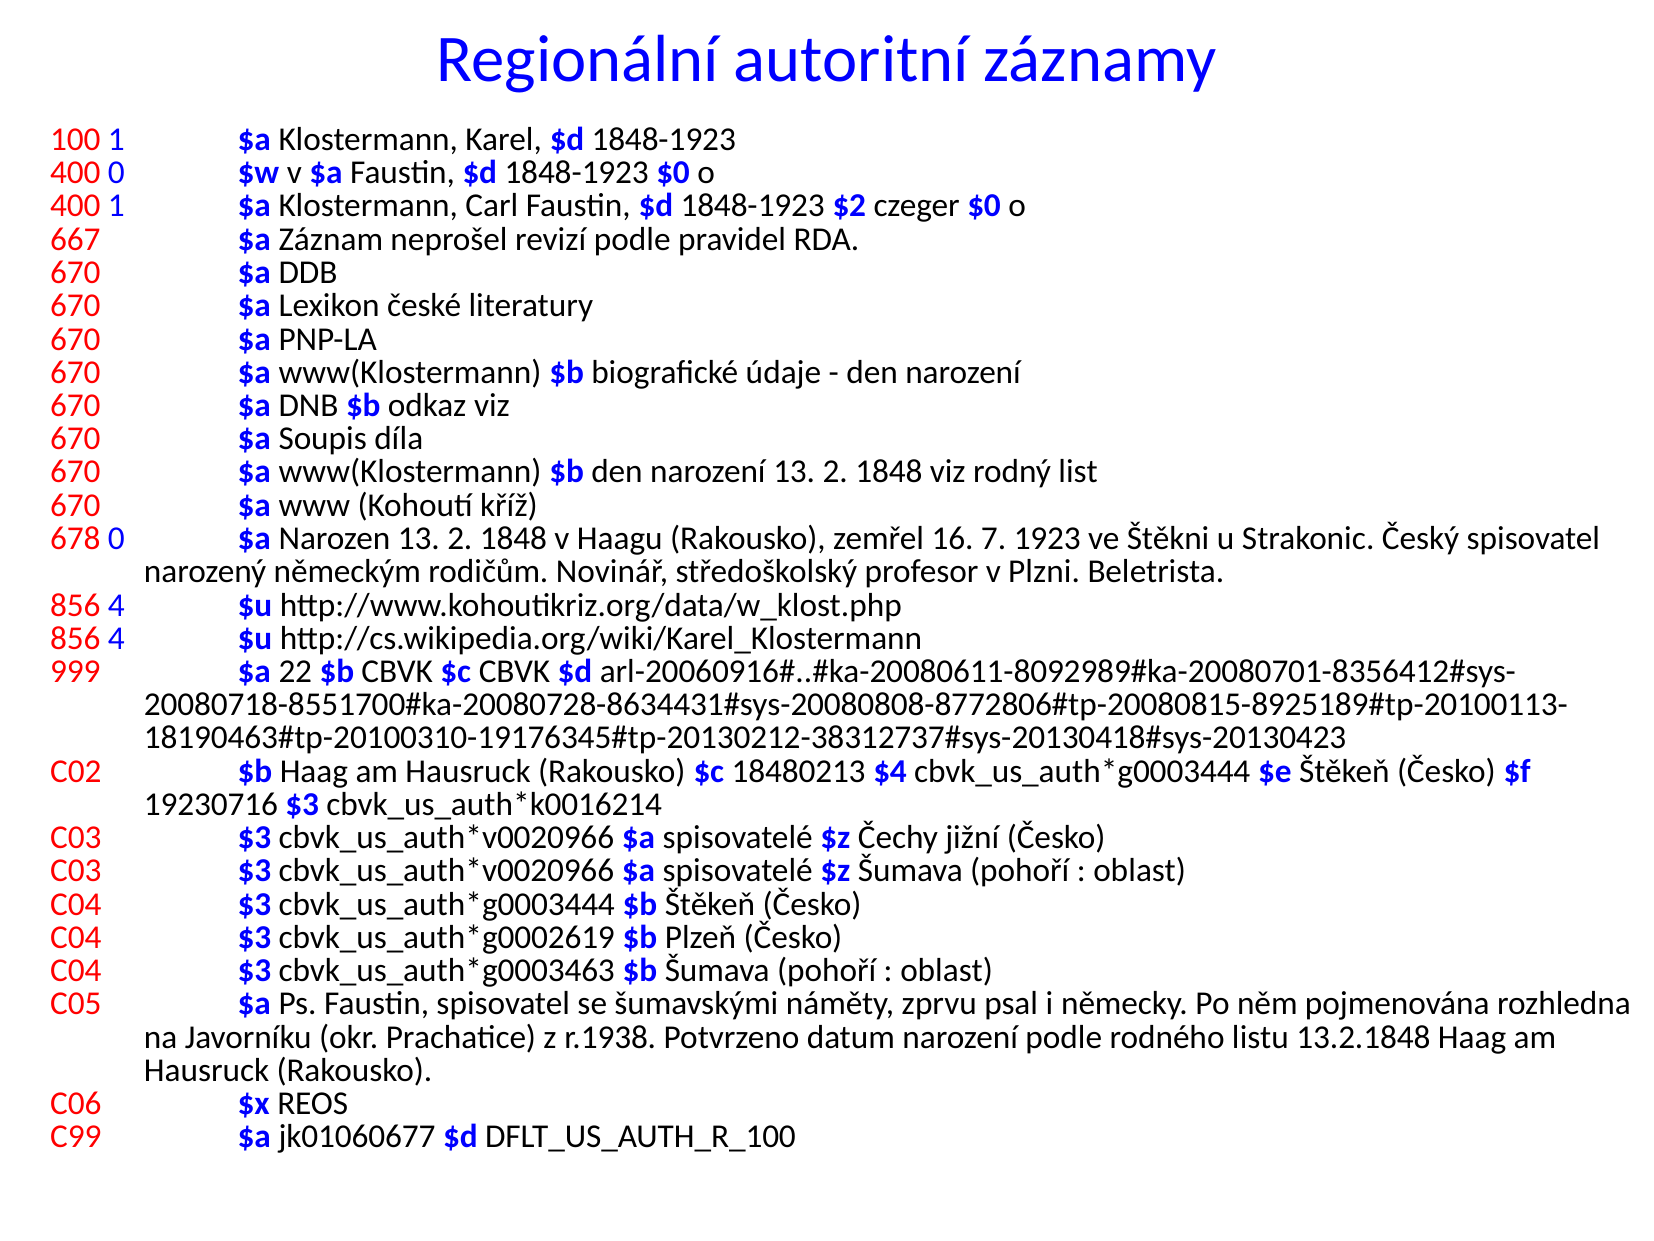

# Regionální autoritní záznamy
100 1 	$a Klostermann, Karel, $d 1848-1923
400 0 	$w v $a Faustin, $d 1848-1923 $0 o
400 1 	$a Klostermann, Carl Faustin, $d 1848-1923 $2 czeger $0 o
667 	$a Záznam neprošel revizí podle pravidel RDA.
670 	$a DDB
670 	$a Lexikon české literatury
670 	$a PNP-LA
670 	$a www(Klostermann) $b biografické údaje - den narození
670 	$a DNB $b odkaz viz
670 	$a Soupis díla
670 	$a www(Klostermann) $b den narození 13. 2. 1848 viz rodný list
670 	$a www (Kohoutí kříž)
678 0 	$a Narozen 13. 2. 1848 v Haagu (Rakousko), zemřel 16. 7. 1923 ve Štěkni u Strakonic. Český spisovatel narozený německým rodičům. Novinář, středoškolský profesor v Plzni. Beletrista.
856 4 	$u http://www.kohoutikriz.org/data/w_klost.php
856 4 	$u http://cs.wikipedia.org/wiki/Karel_Klostermann
999 	$a 22 $b CBVK $c CBVK $d arl-20060916#..#ka-20080611-8092989#ka-20080701-8356412#sys-20080718-8551700#ka-20080728-8634431#sys-20080808-8772806#tp-20080815-8925189#tp-20100113-18190463#tp-20100310-19176345#tp-20130212-38312737#sys-20130418#sys-20130423
C02 	$b Haag am Hausruck (Rakousko) $c 18480213 $4 cbvk_us_auth*g0003444 $e Štěkeň (Česko) $f 19230716 $3 cbvk_us_auth*k0016214
C03 	$3 cbvk_us_auth*v0020966 $a spisovatelé $z Čechy jižní (Česko)
C03 	$3 cbvk_us_auth*v0020966 $a spisovatelé $z Šumava (pohoří : oblast)
C04 	$3 cbvk_us_auth*g0003444 $b Štěkeň (Česko)
C04 	$3 cbvk_us_auth*g0002619 $b Plzeň (Česko)
C04 	$3 cbvk_us_auth*g0003463 $b Šumava (pohoří : oblast)
C05 	$a Ps. Faustin, spisovatel se šumavskými náměty, zprvu psal i německy. Po něm pojmenována rozhledna na Javorníku (okr. Prachatice) z r.1938. Potvrzeno datum narození podle rodného listu 13.2.1848 Haag am Hausruck (Rakousko).
C06 	$x REOS
C99 	$a jk01060677 $d DFLT_US_AUTH_R_100